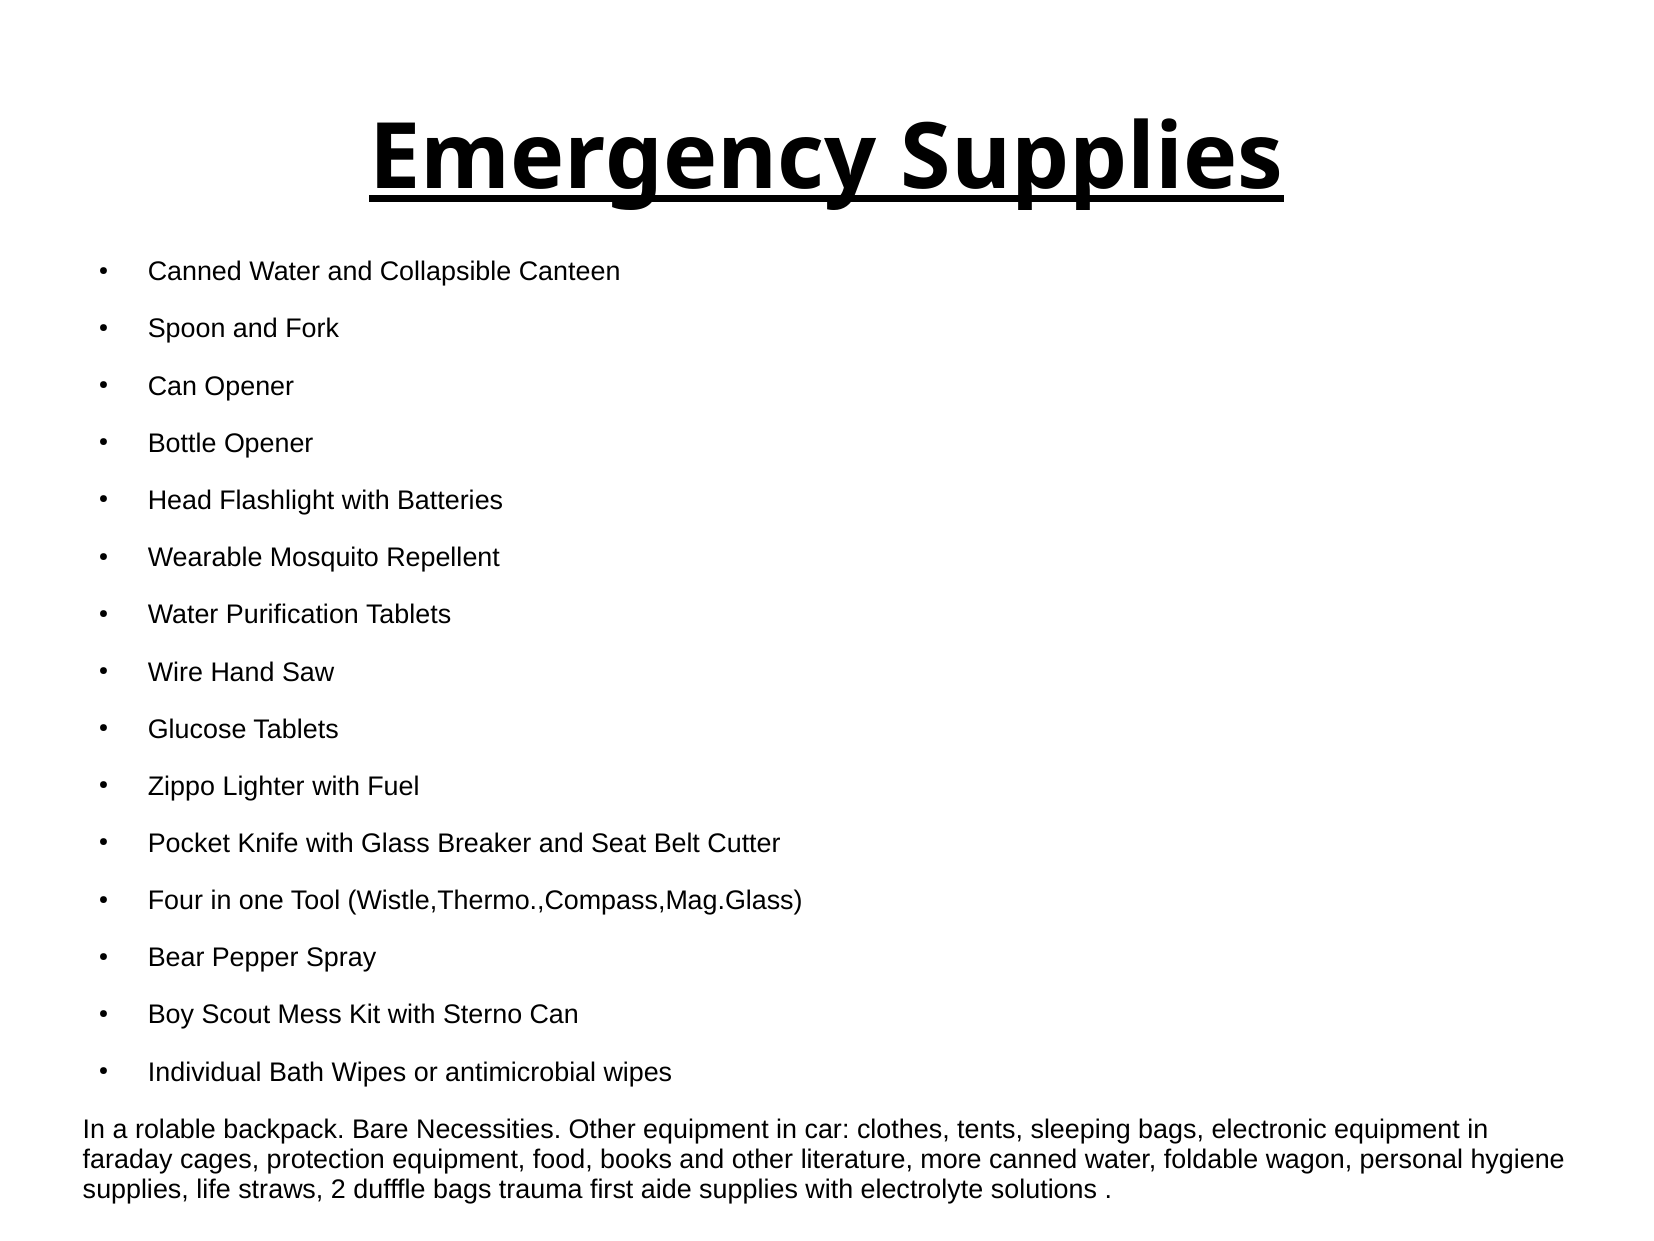

# Emergency Supplies
Canned Water and Collapsible Canteen
Spoon and Fork
Can Opener
Bottle Opener
Head Flashlight with Batteries
Wearable Mosquito Repellent
Water Purification Tablets
Wire Hand Saw
Glucose Tablets
Zippo Lighter with Fuel
Pocket Knife with Glass Breaker and Seat Belt Cutter
Four in one Tool (Wistle,Thermo.,Compass,Mag.Glass)
Bear Pepper Spray
Boy Scout Mess Kit with Sterno Can
Individual Bath Wipes or antimicrobial wipes
In a rolable backpack. Bare Necessities. Other equipment in car: clothes, tents, sleeping bags, electronic equipment in faraday cages, protection equipment, food, books and other literature, more canned water, foldable wagon, personal hygiene supplies, life straws, 2 dufffle bags trauma first aide supplies with electrolyte solutions .